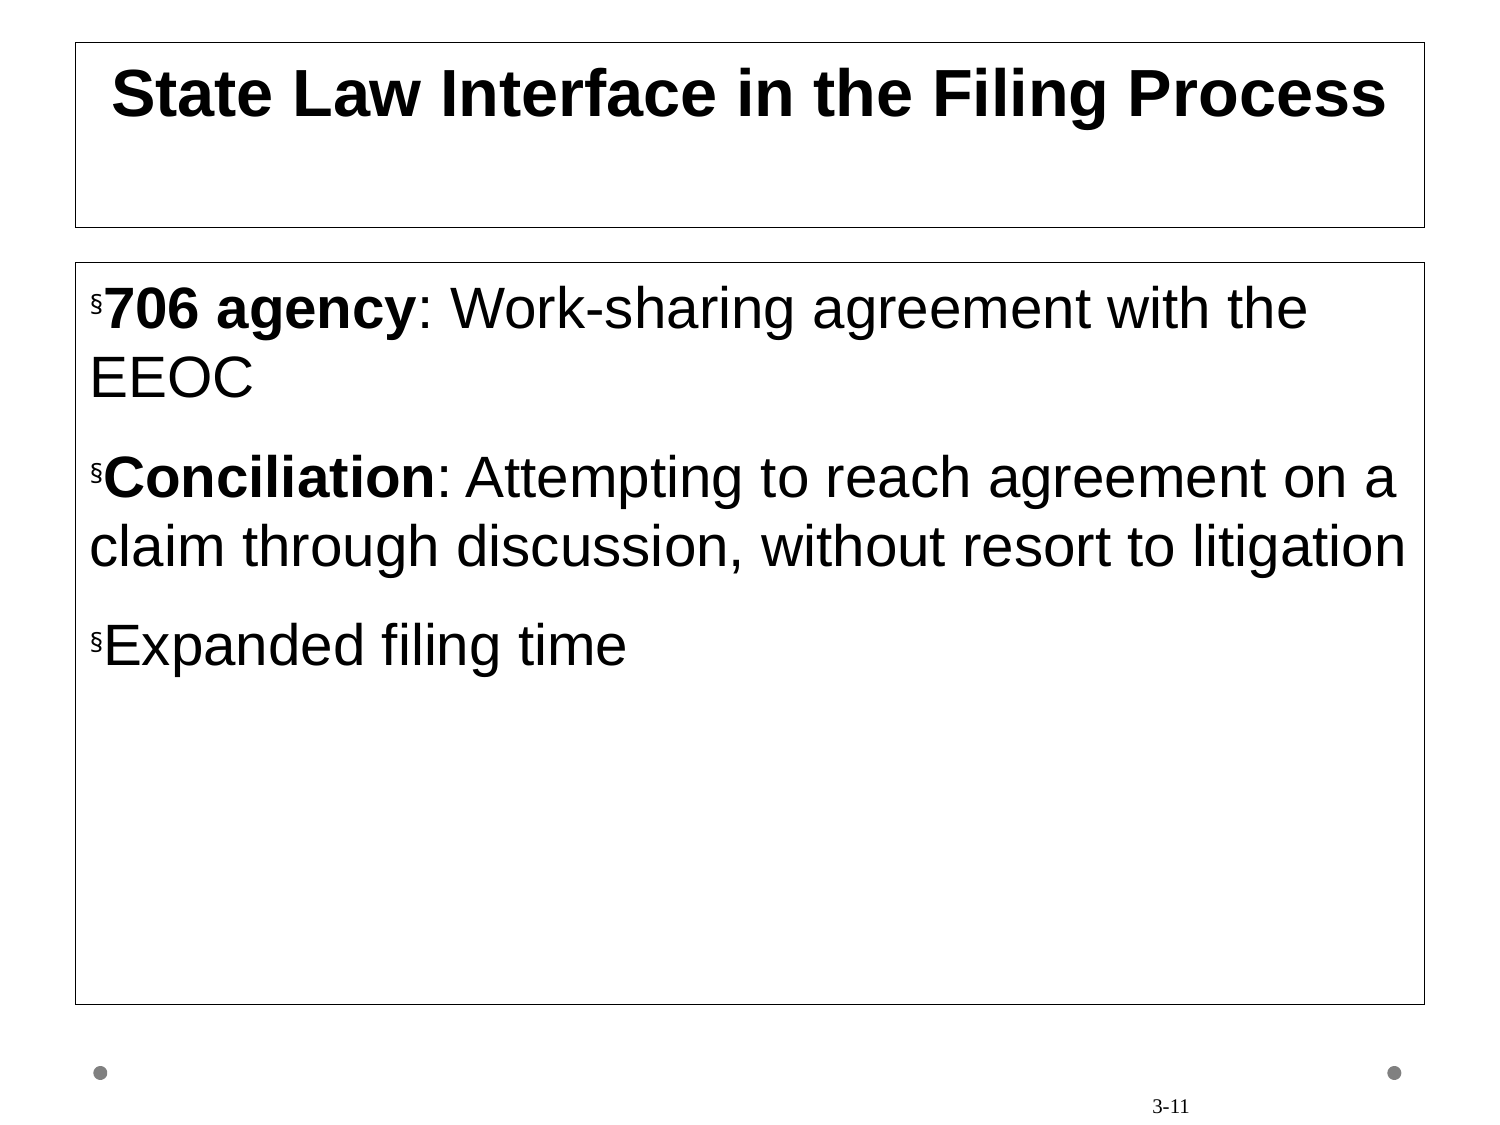

# State Law Interface in the Filing Process
706 agency: Work-sharing agreement with the EEOC
Conciliation: Attempting to reach agreement on a claim through discussion, without resort to litigation
Expanded filing time